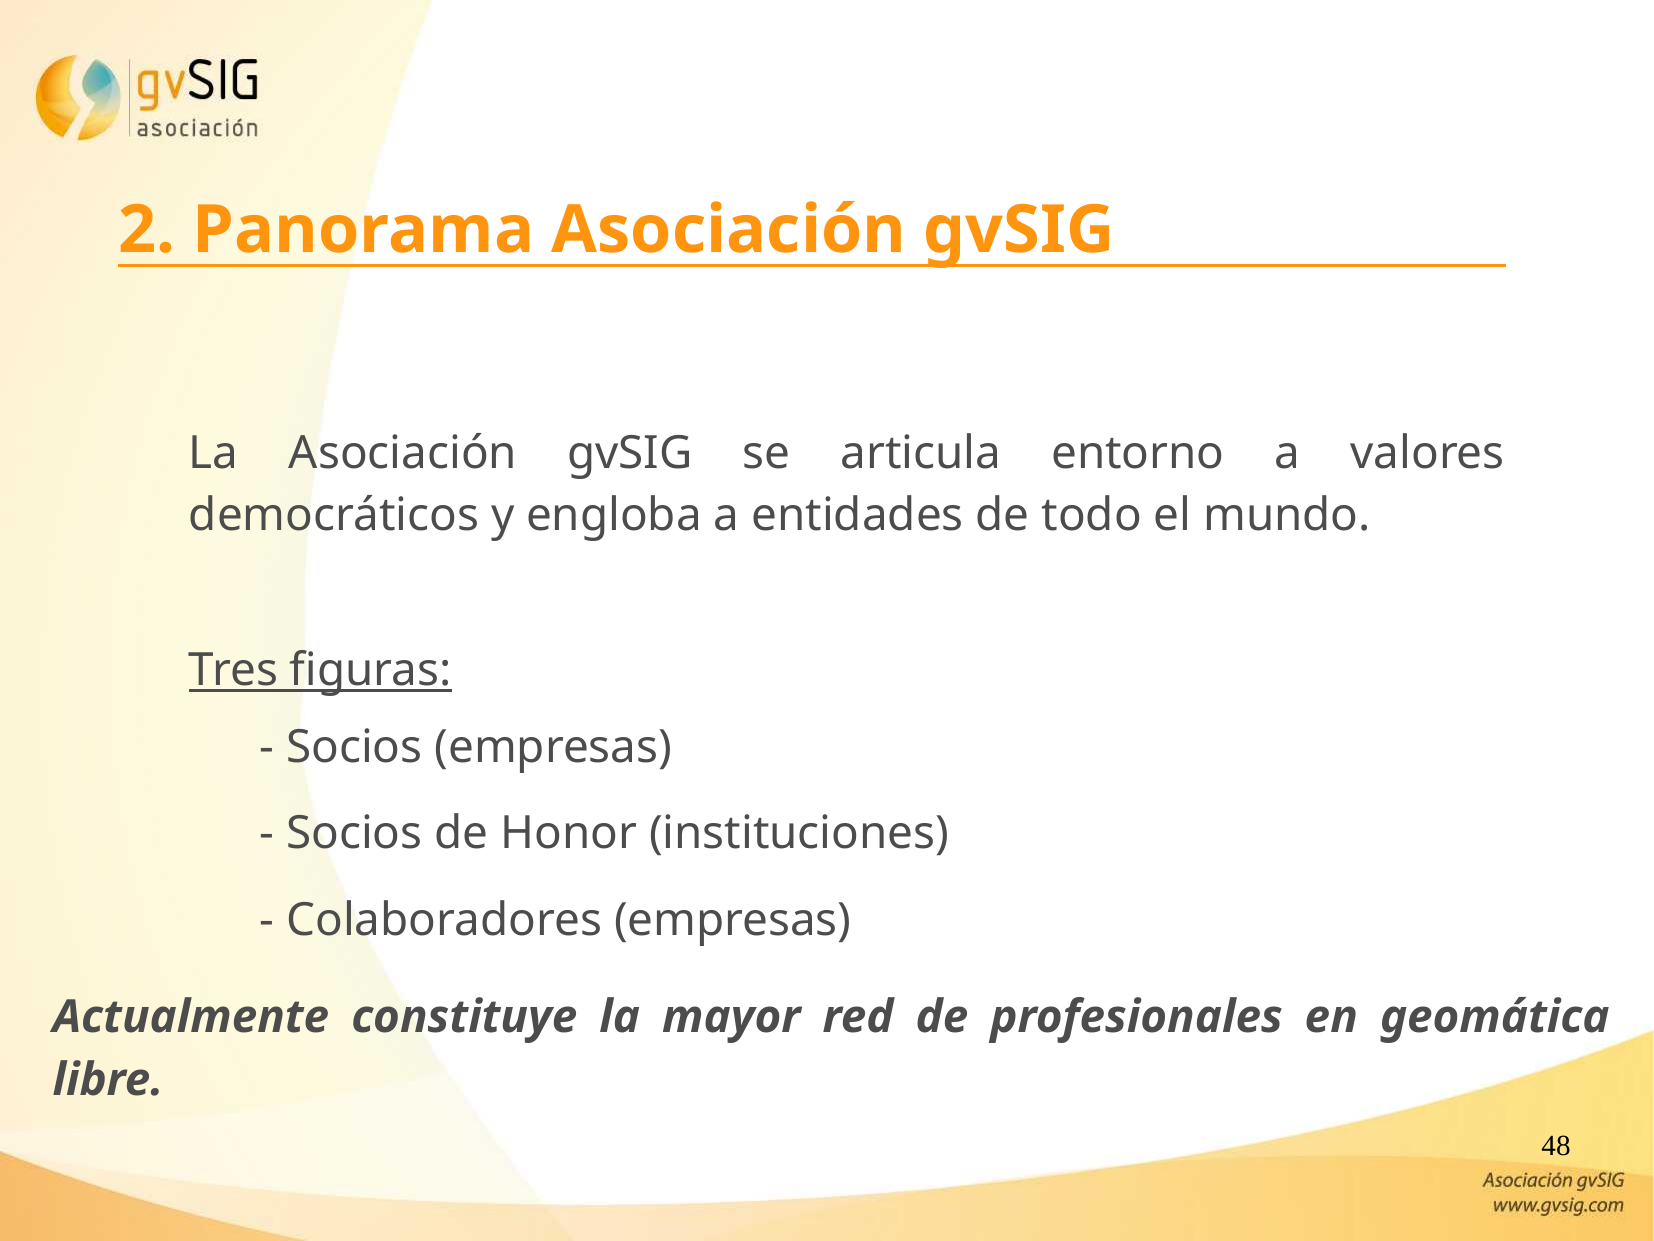

# 2. Panorama Asociación gvSIG
La Asociación gvSIG se articula entorno a valores democráticos y engloba a entidades de todo el mundo.
Tres figuras:
- Socios (empresas)
- Socios de Honor (instituciones)
- Colaboradores (empresas)
Actualmente constituye la mayor red de profesionales en geomática libre.
48